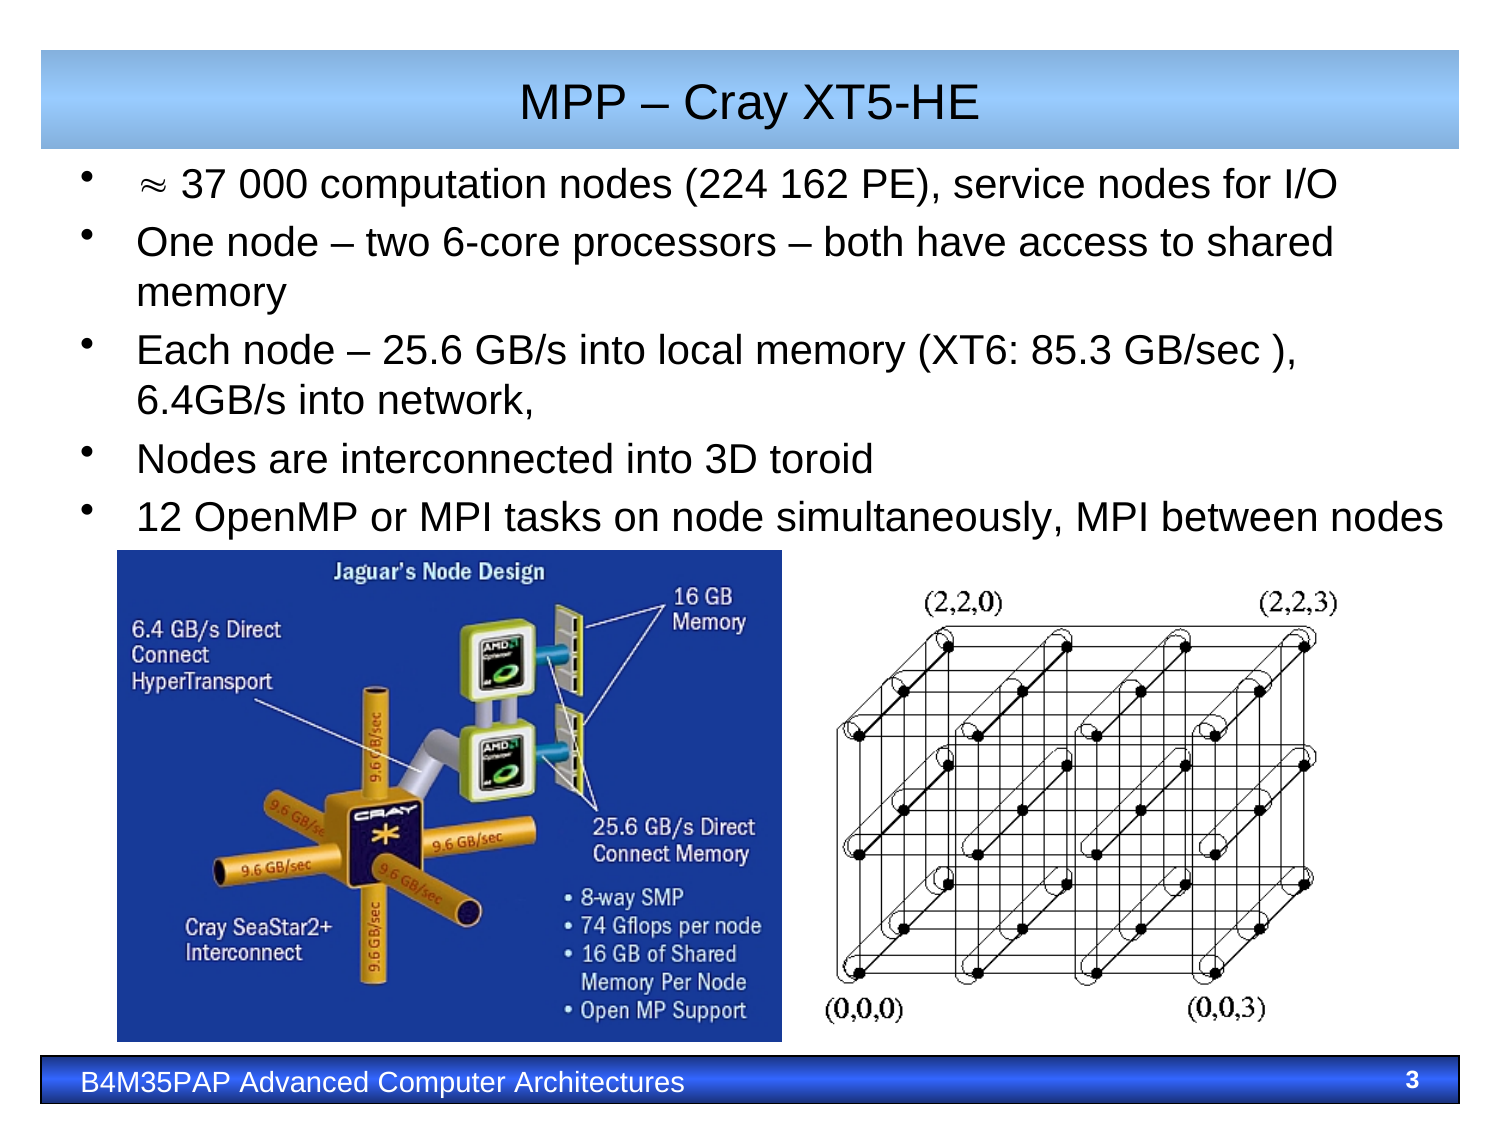

# MPP – Cray XT5-HE
 37 000 computation nodes (224 162 PE), service nodes for I/O
One node – two 6-core processors – both have access to shared memory
Each node – 25.6 GB/s into local memory (XT6: 85.3 GB/sec ), 6.4GB/s into network,
Nodes are interconnected into 3D toroid
12 OpenMP or MPI tasks on node simultaneously, MPI between nodes